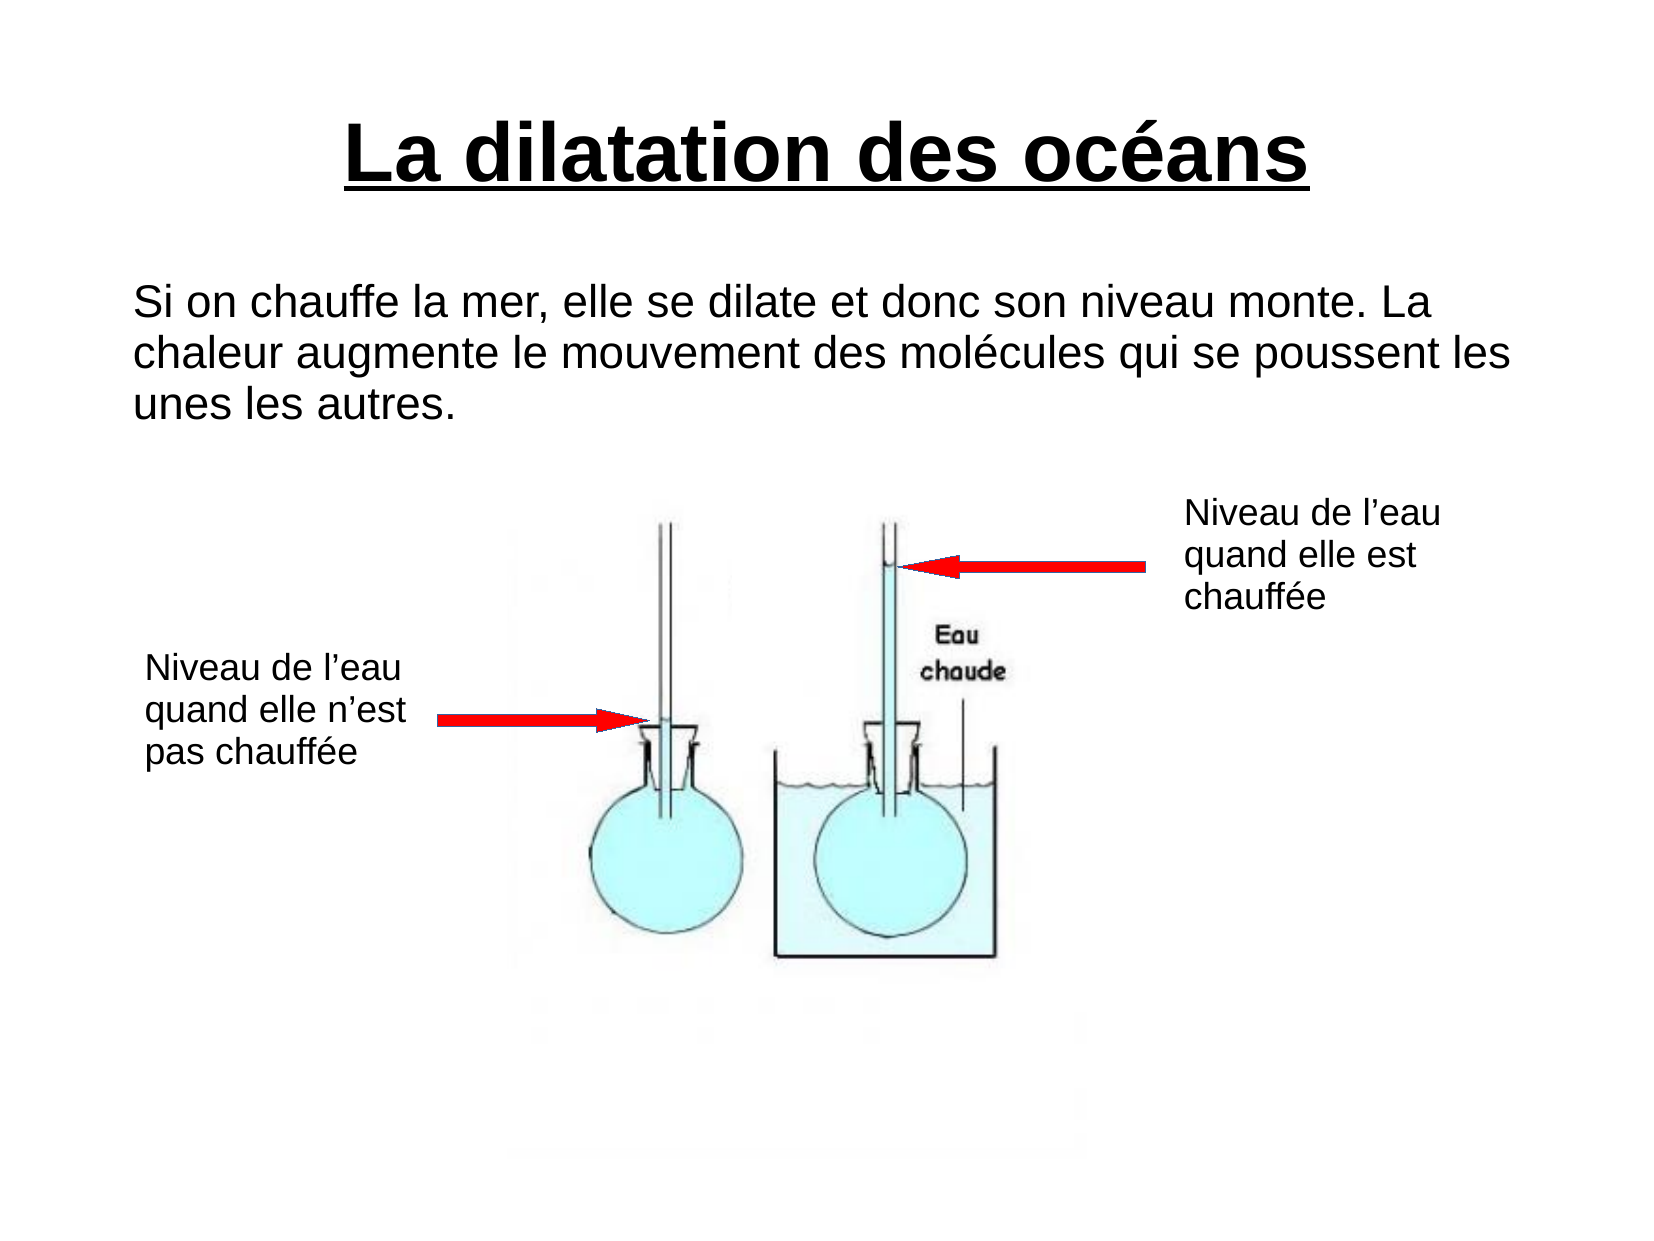

# La dilatation des océans
Si on chauffe la mer, elle se dilate et donc son niveau monte. La chaleur augmente le mouvement des molécules qui se poussent les unes les autres.
Niveau de l’eau quand elle est chauffée
Niveau de l’eau quand elle n’est pas chauffée